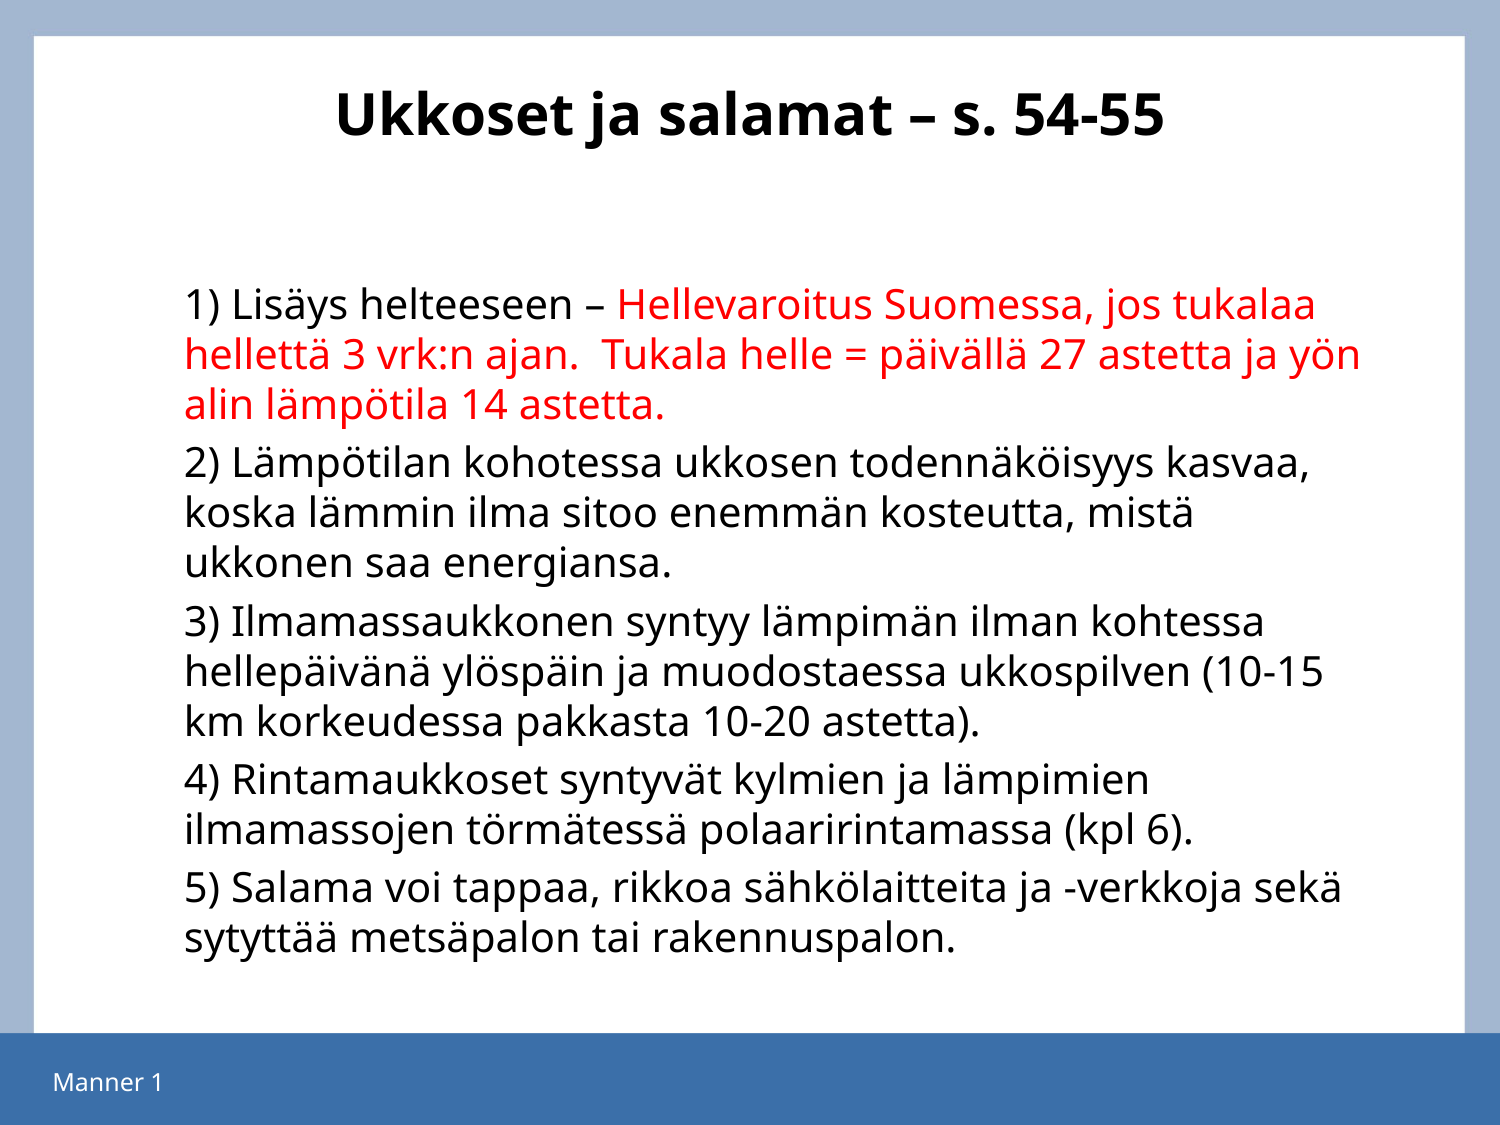

# Ukkoset ja salamat – s. 54-55
1) Lisäys helteeseen – Hellevaroitus Suomessa, jos tukalaa hellettä 3 vrk:n ajan. Tukala helle = päivällä 27 astetta ja yön alin lämpötila 14 astetta.
2) Lämpötilan kohotessa ukkosen todennäköisyys kasvaa, koska lämmin ilma sitoo enemmän kosteutta, mistä ukkonen saa energiansa.
3) Ilmamassaukkonen syntyy lämpimän ilman kohtessa hellepäivänä ylöspäin ja muodostaessa ukkospilven (10-15 km korkeudessa pakkasta 10-20 astetta).
4) Rintamaukkoset syntyvät kylmien ja lämpimien ilmamassojen törmätessä polaaririntamassa (kpl 6).
5) Salama voi tappaa, rikkoa sähkölaitteita ja -verkkoja sekä sytyttää metsäpalon tai rakennuspalon.